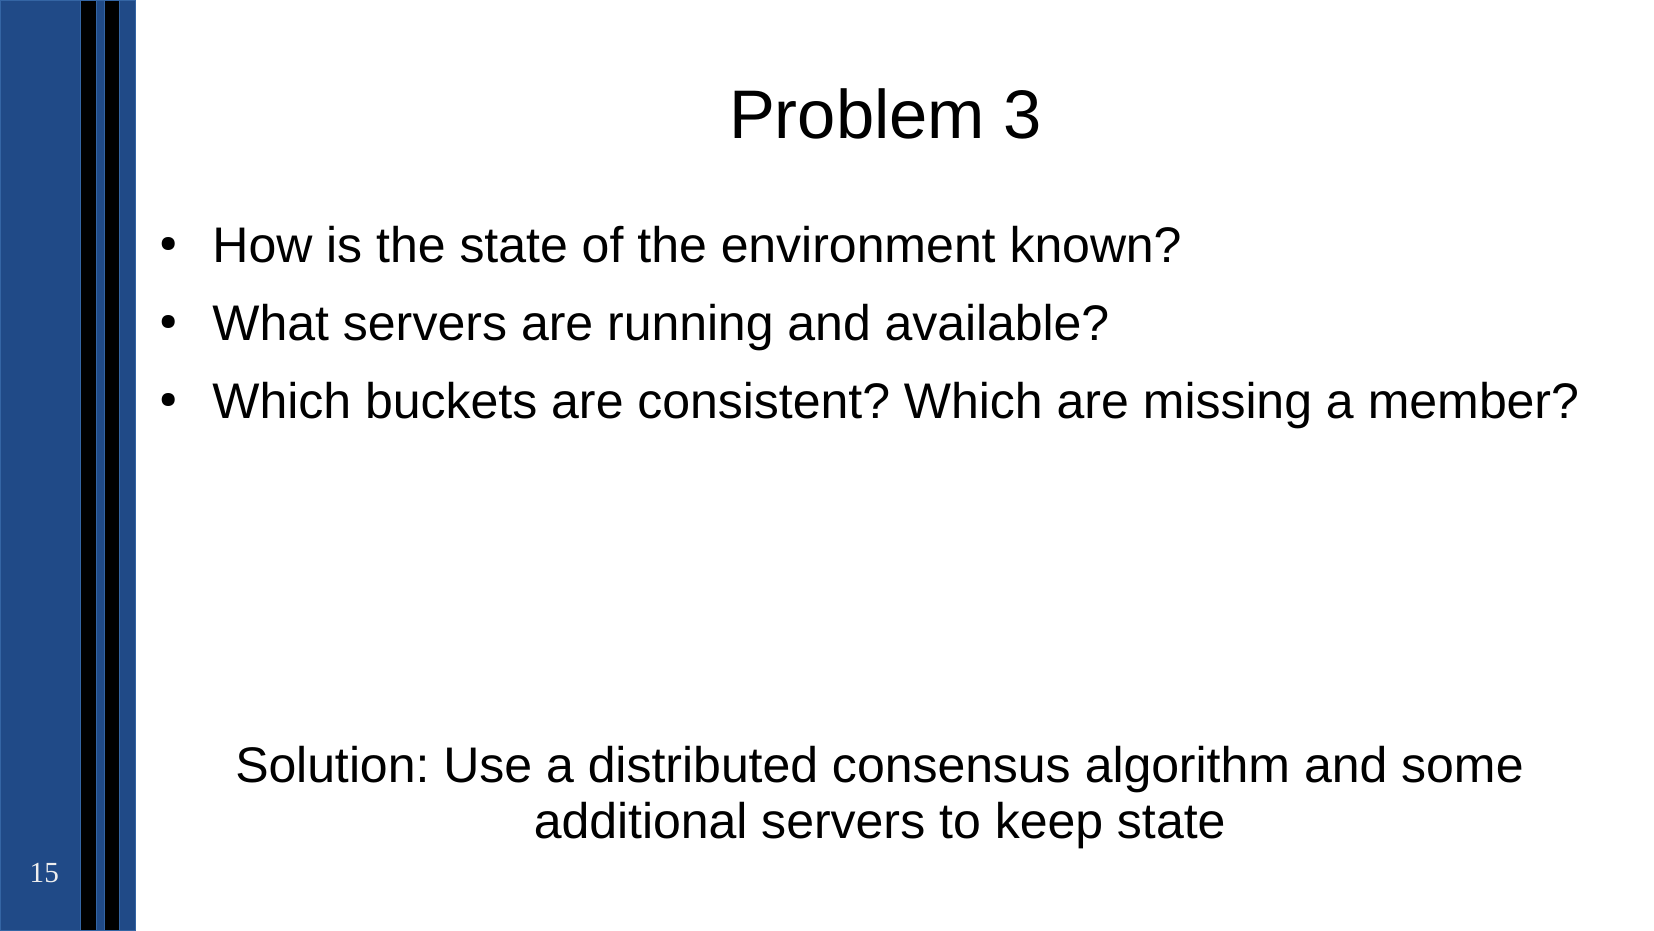

# Problem 3
How is the state of the environment known?
What servers are running and available?
Which buckets are consistent? Which are missing a member?
Solution: Use a distributed consensus algorithm and some additional servers to keep state
15